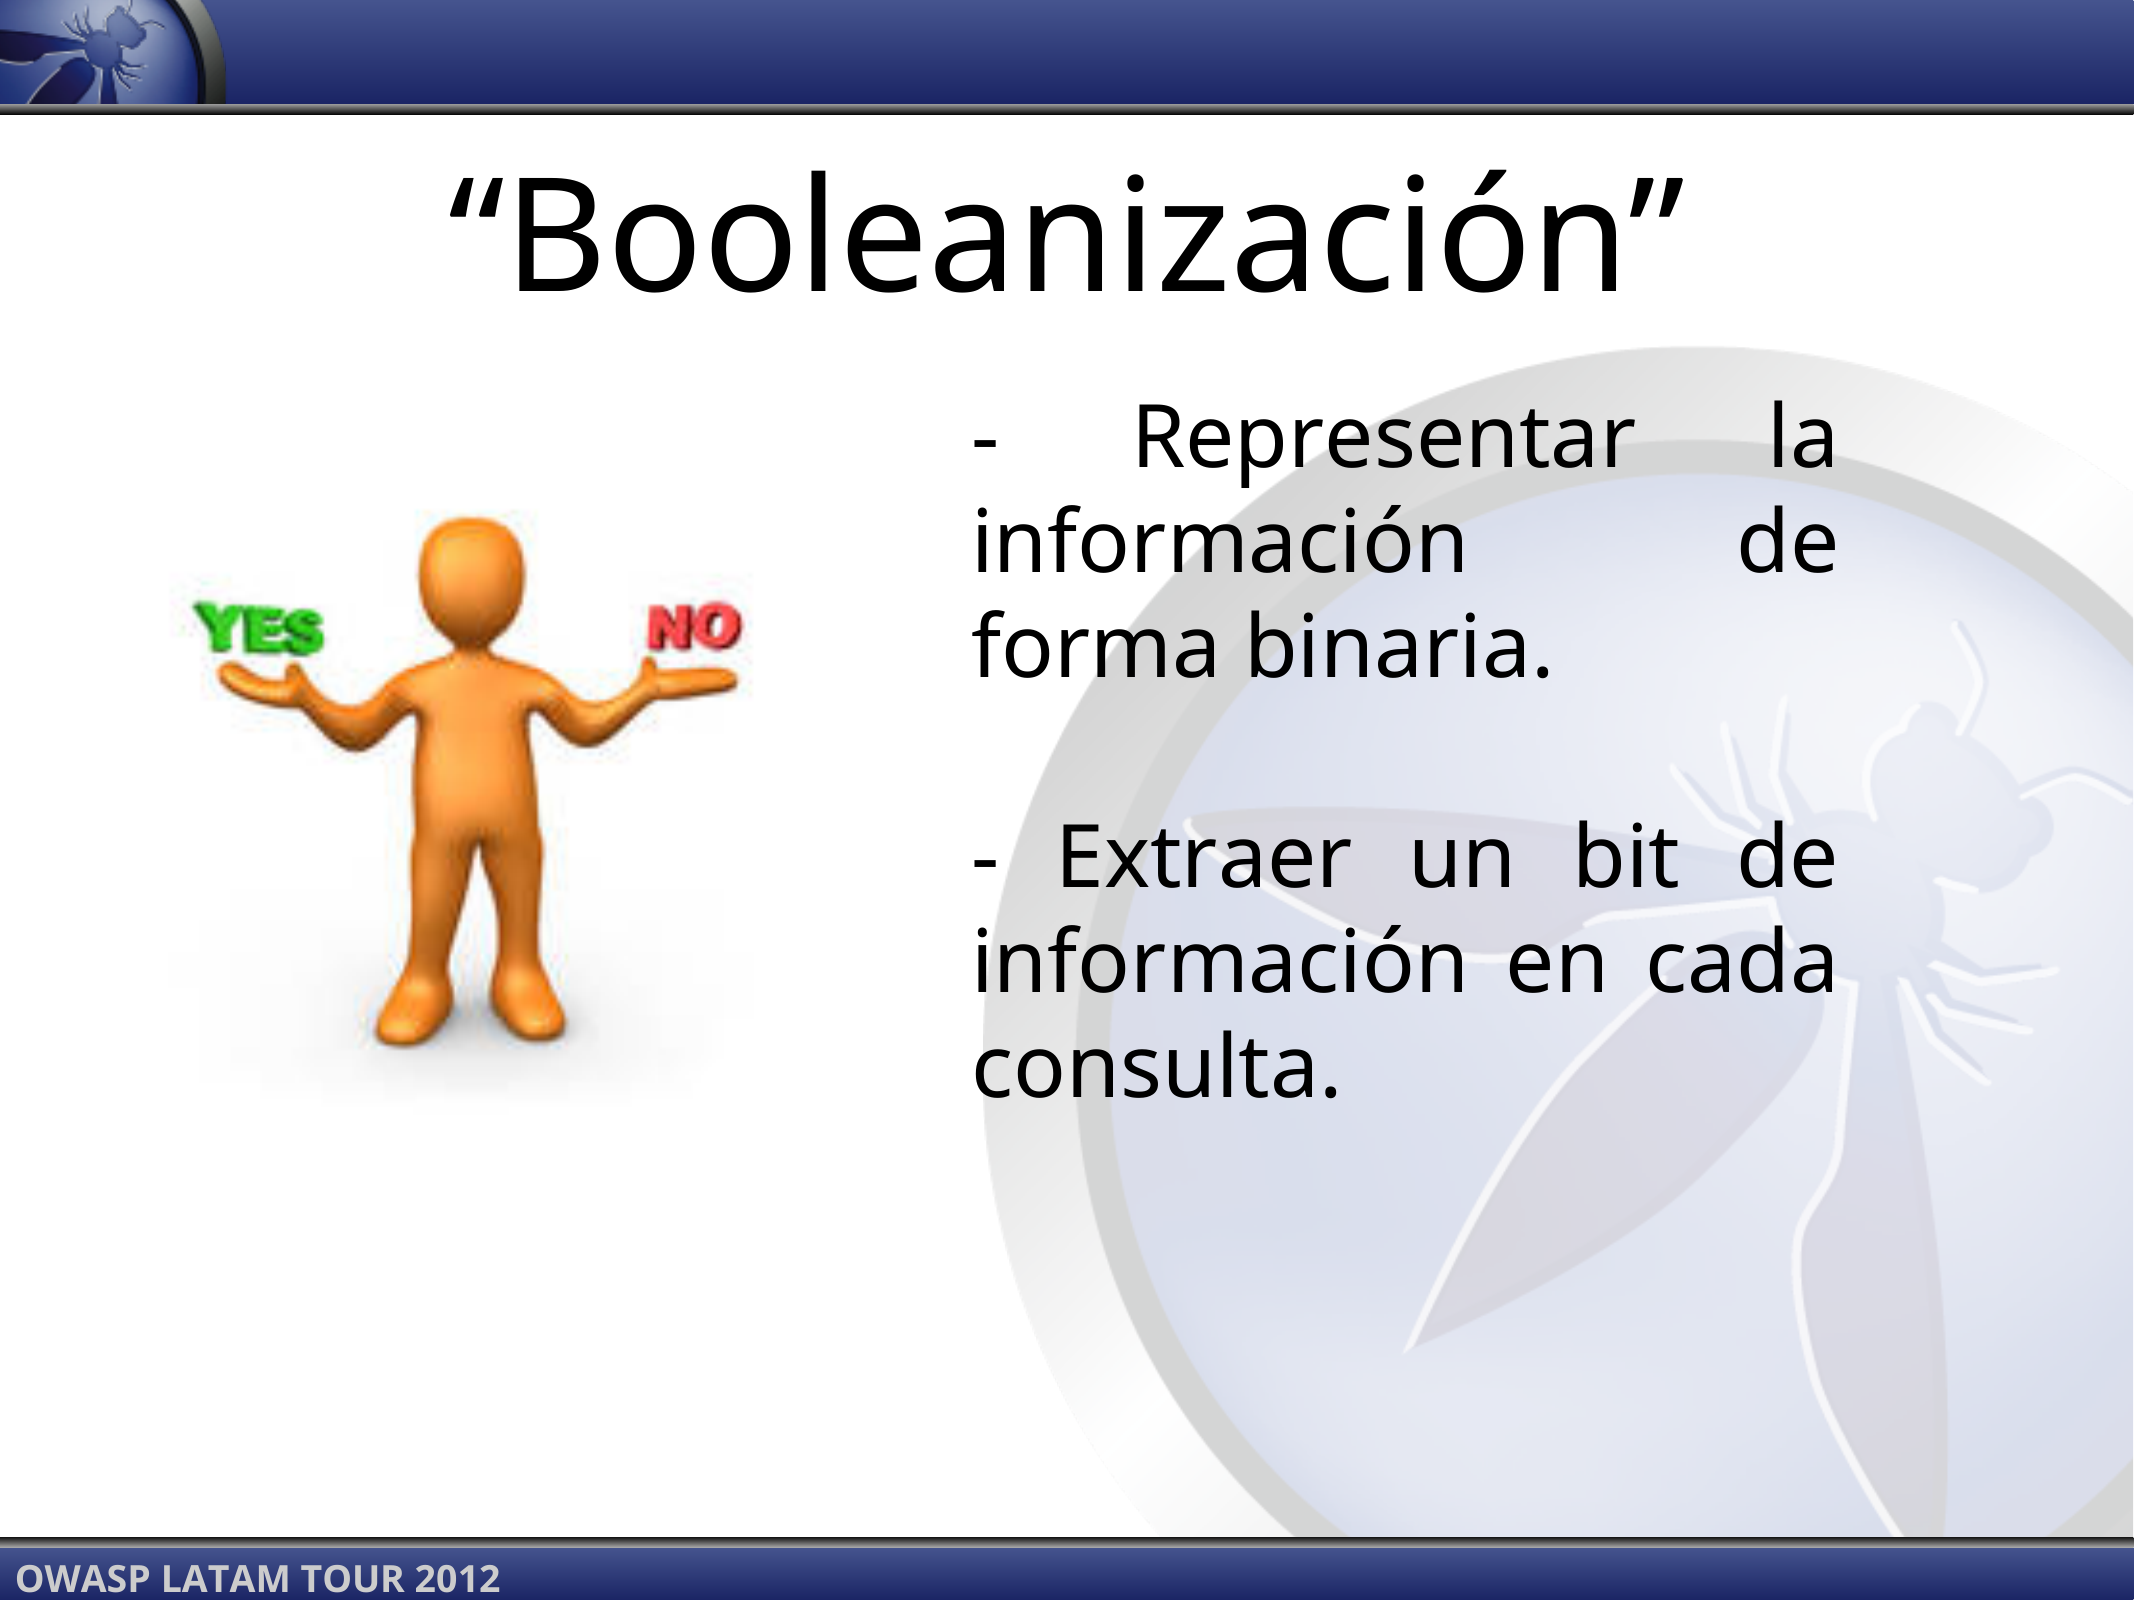

# “Booleanización”
- Representar la información de forma binaria.
- Extraer un bit de información en cada consulta.